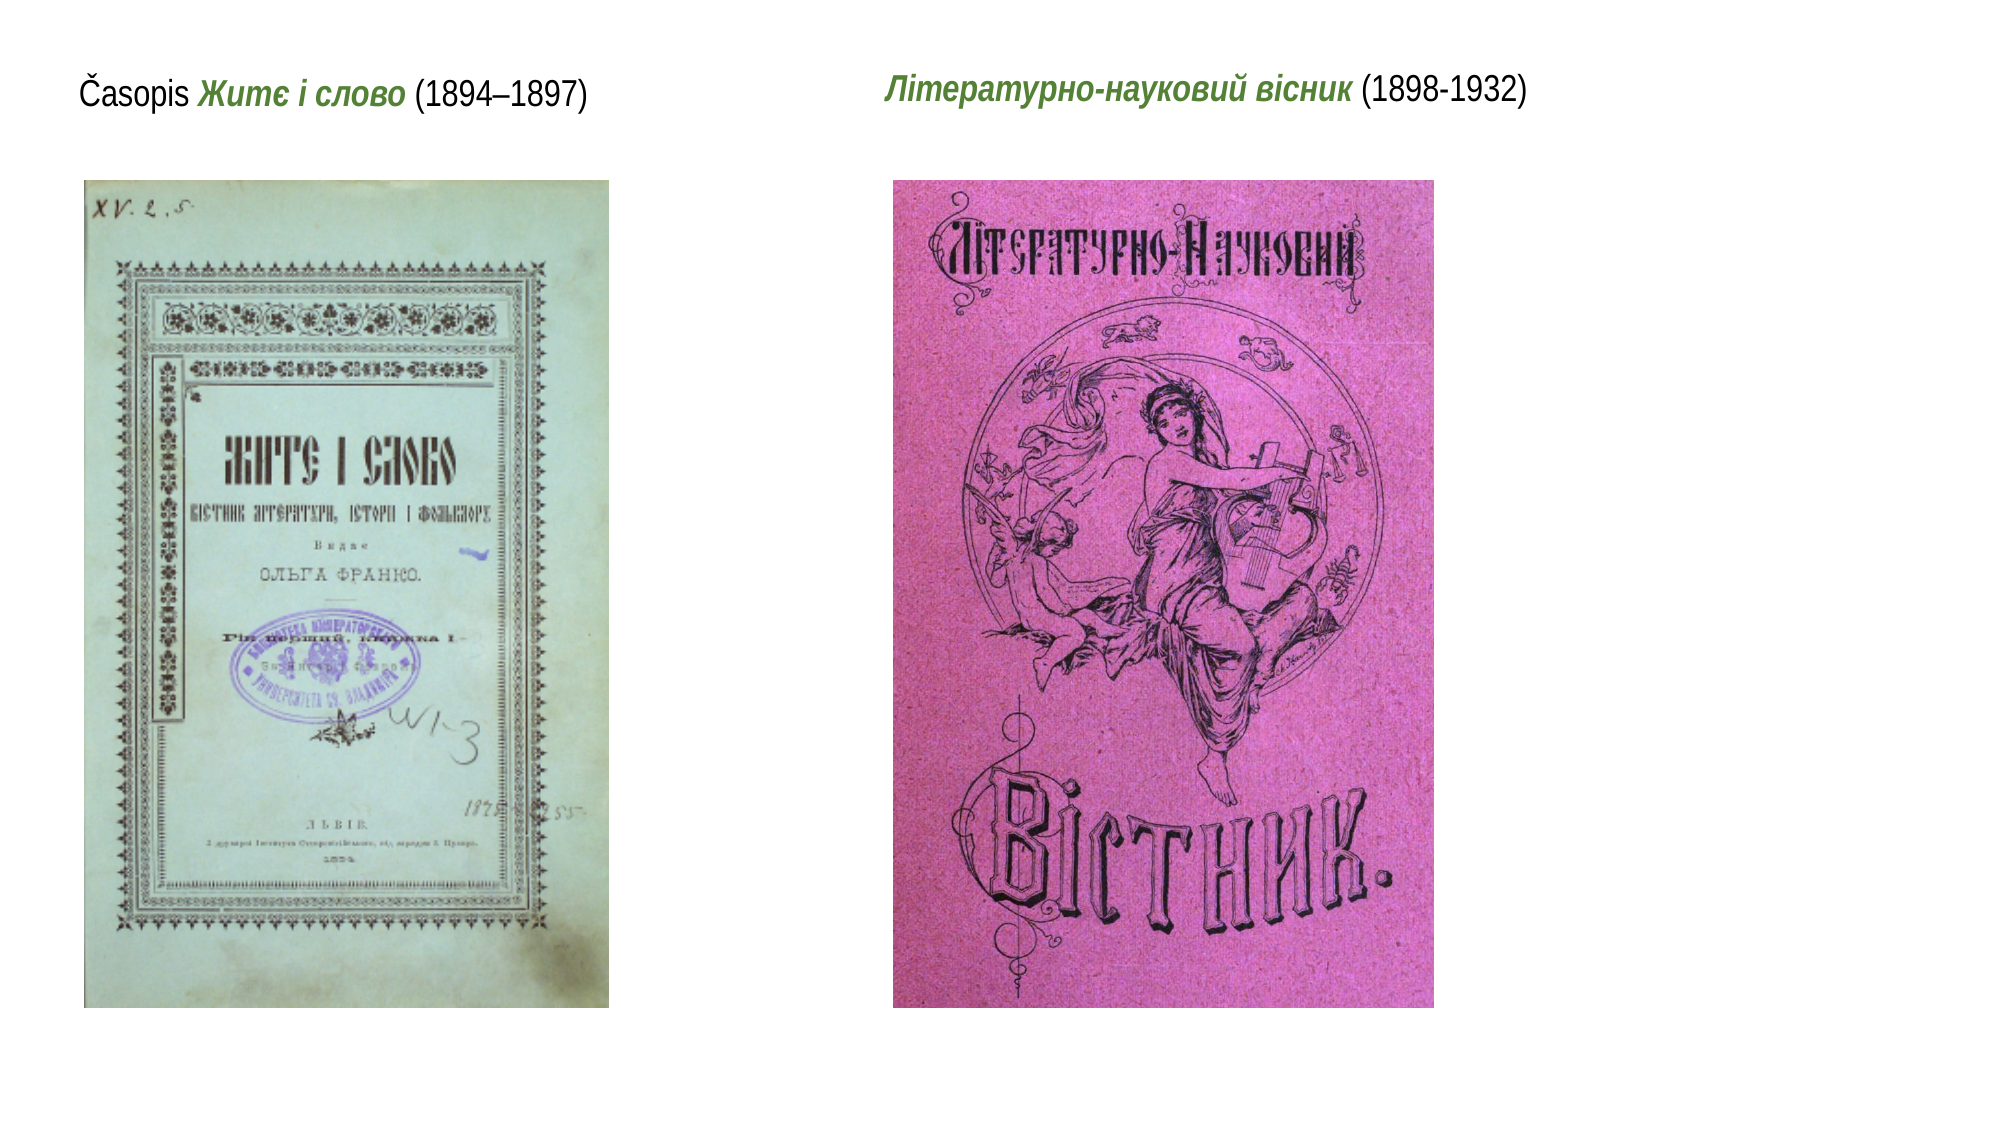

Літературно-науковий вісник (1898-1932)
Časopis Житє і слово (1894–1897)